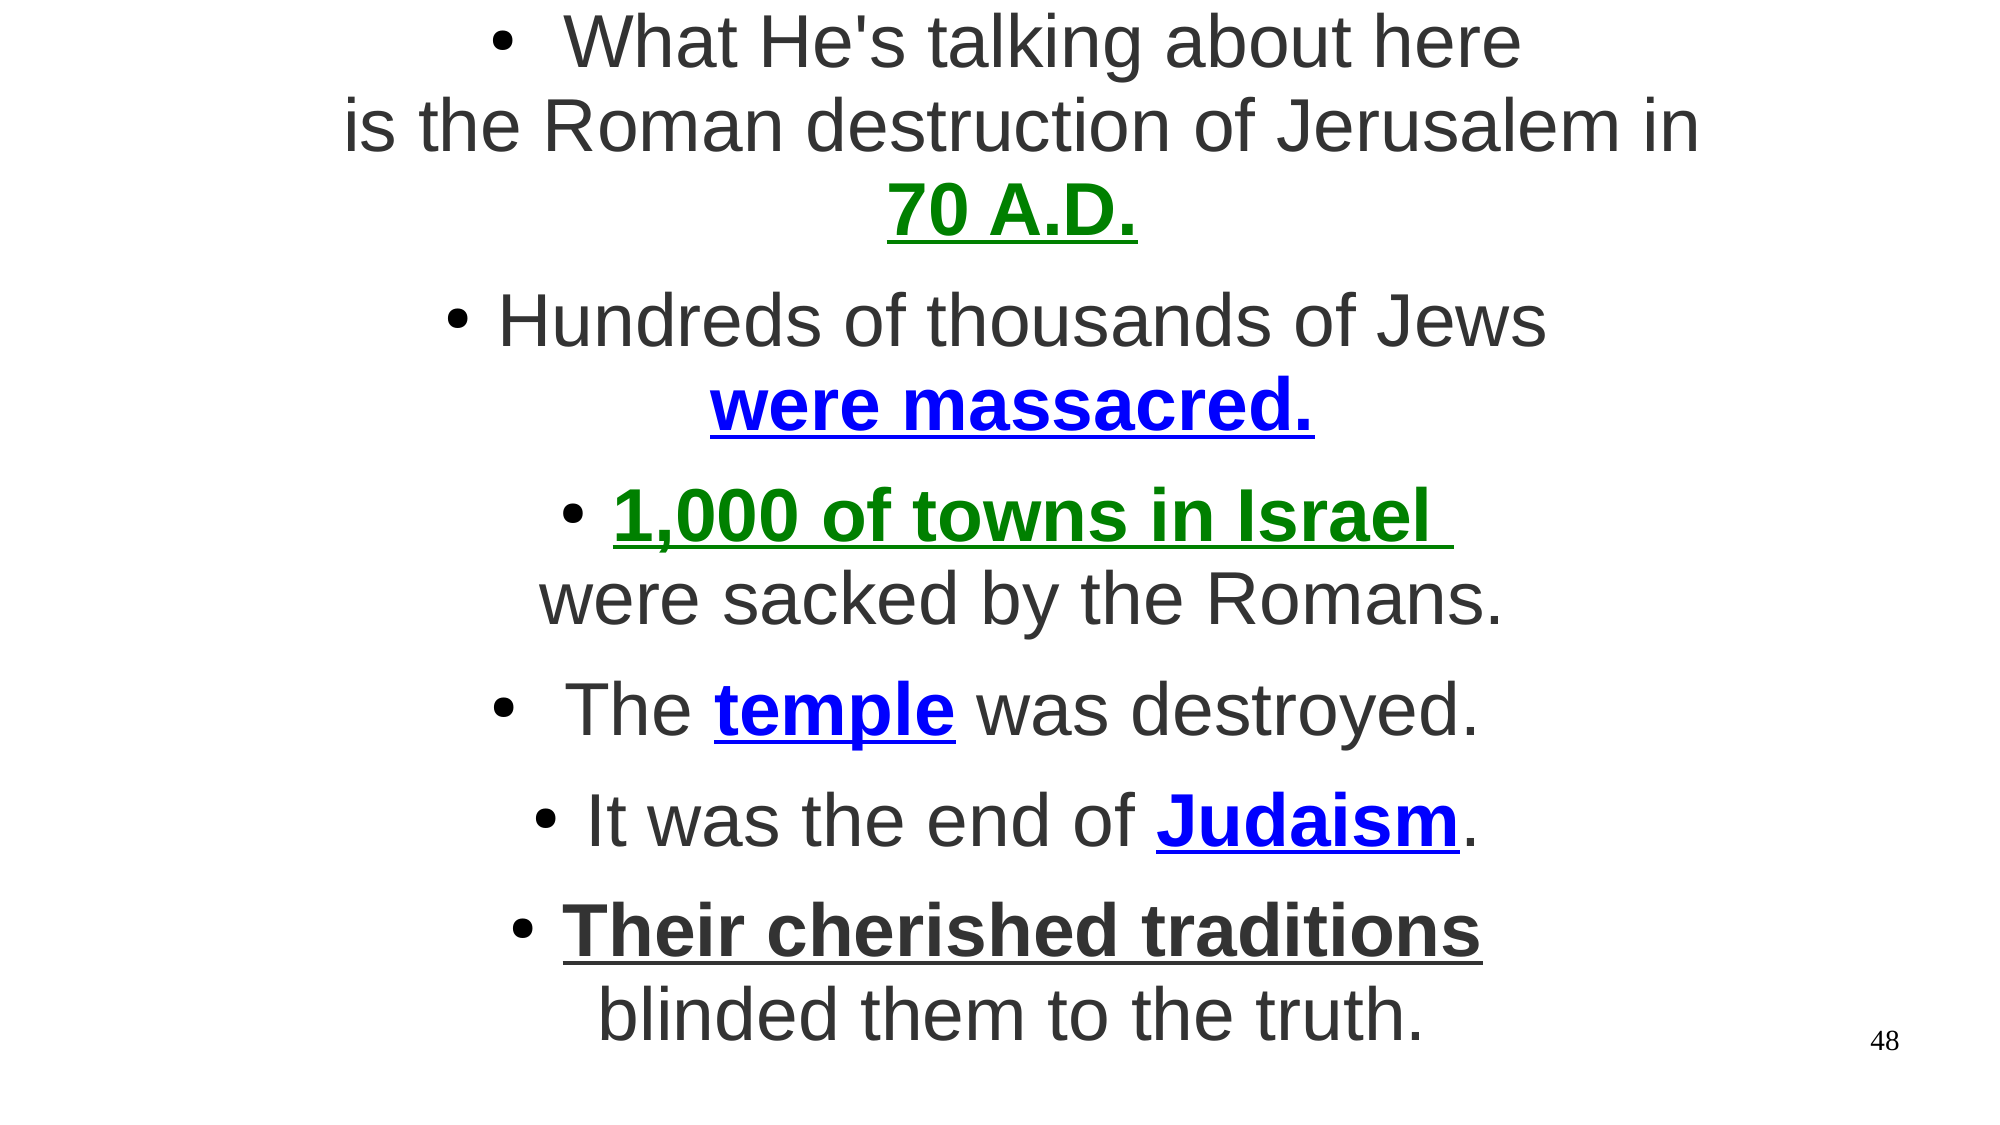

# What He's talking about here is the Roman destruction of Jerusalem in 70 A.D.
Hundreds of thousands of Jews
were massacred.
1,000 of towns in Israel
were sacked by the Romans.
 The temple was destroyed.
It was the end of Judaism.
Their cherished traditions
blinded them to the truth.
48